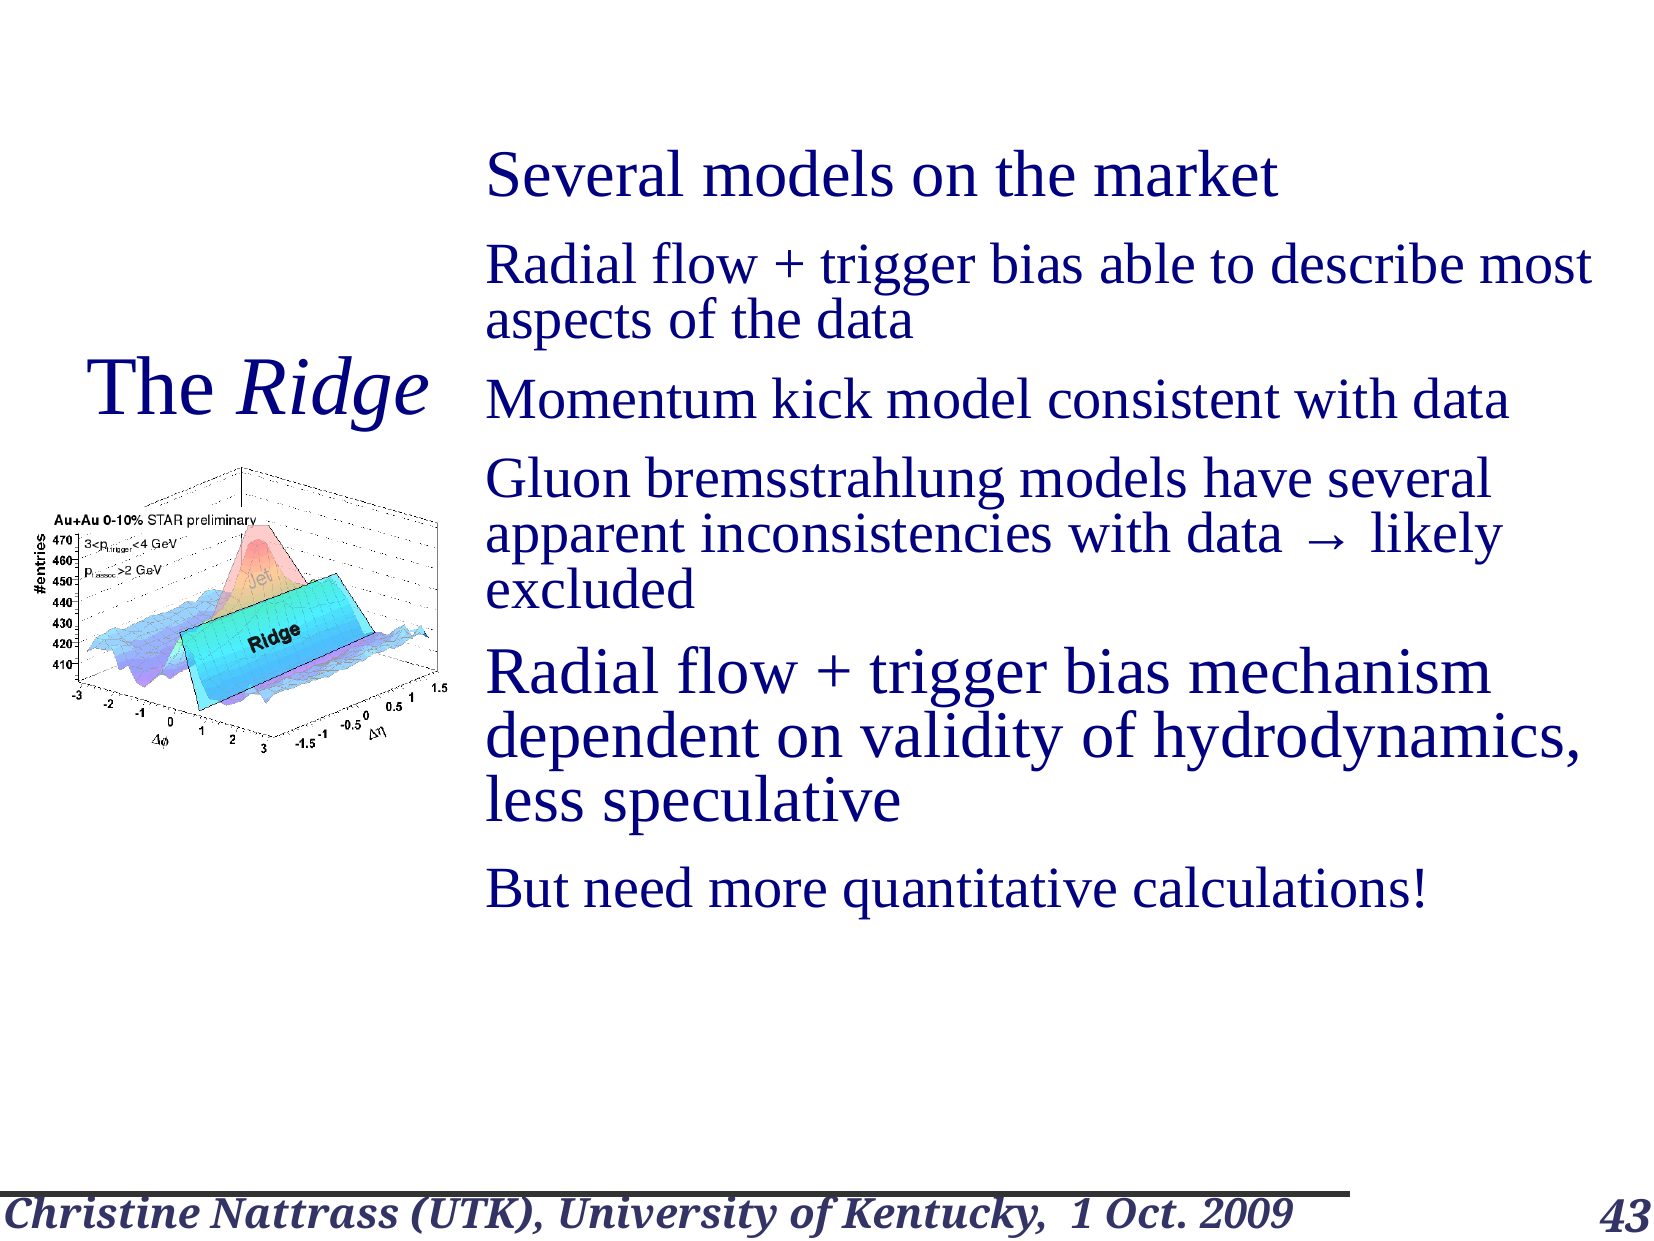

# Several models on the market
Radial flow + trigger bias able to describe most aspects of the data
Momentum kick model consistent with data
Gluon bremsstrahlung models have several apparent inconsistencies with data → likely excluded
Radial flow + trigger bias mechanism dependent on validity of hydrodynamics, less speculative
But need more quantitative calculations!
The Ridge